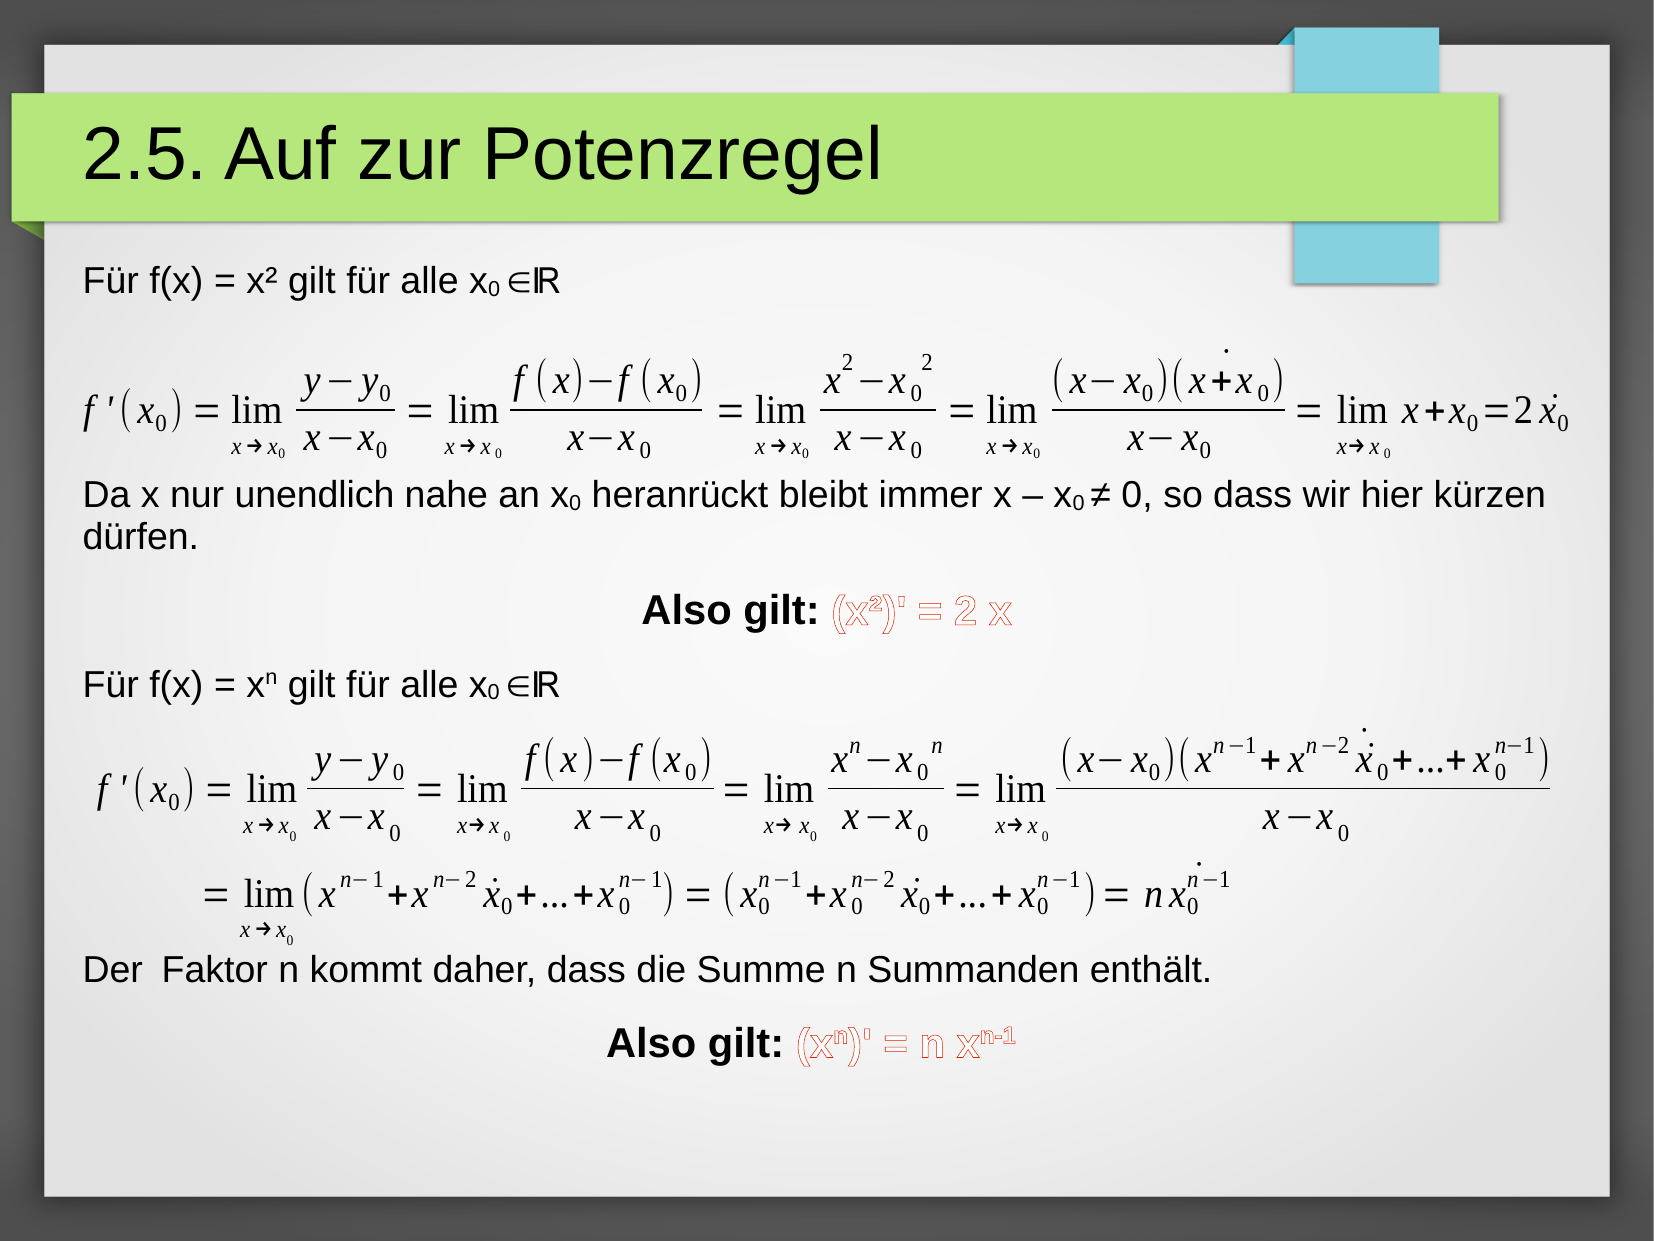

# 2.5. Auf zur Potenzregel
Für f(x) = x² gilt für alle x0 ∈ℝ
Da x nur unendlich nahe an x0 heranrückt bleibt immer x – x0 ≠ 0, so dass wir hier kürzen dürfen.
Also gilt: (x²)' = 2 x
Für f(x) = xn gilt für alle x0 ∈ℝ
Der Faktor n kommt daher, dass die Summe n Summanden enthält.
Also gilt: (xn)' = n xn-1